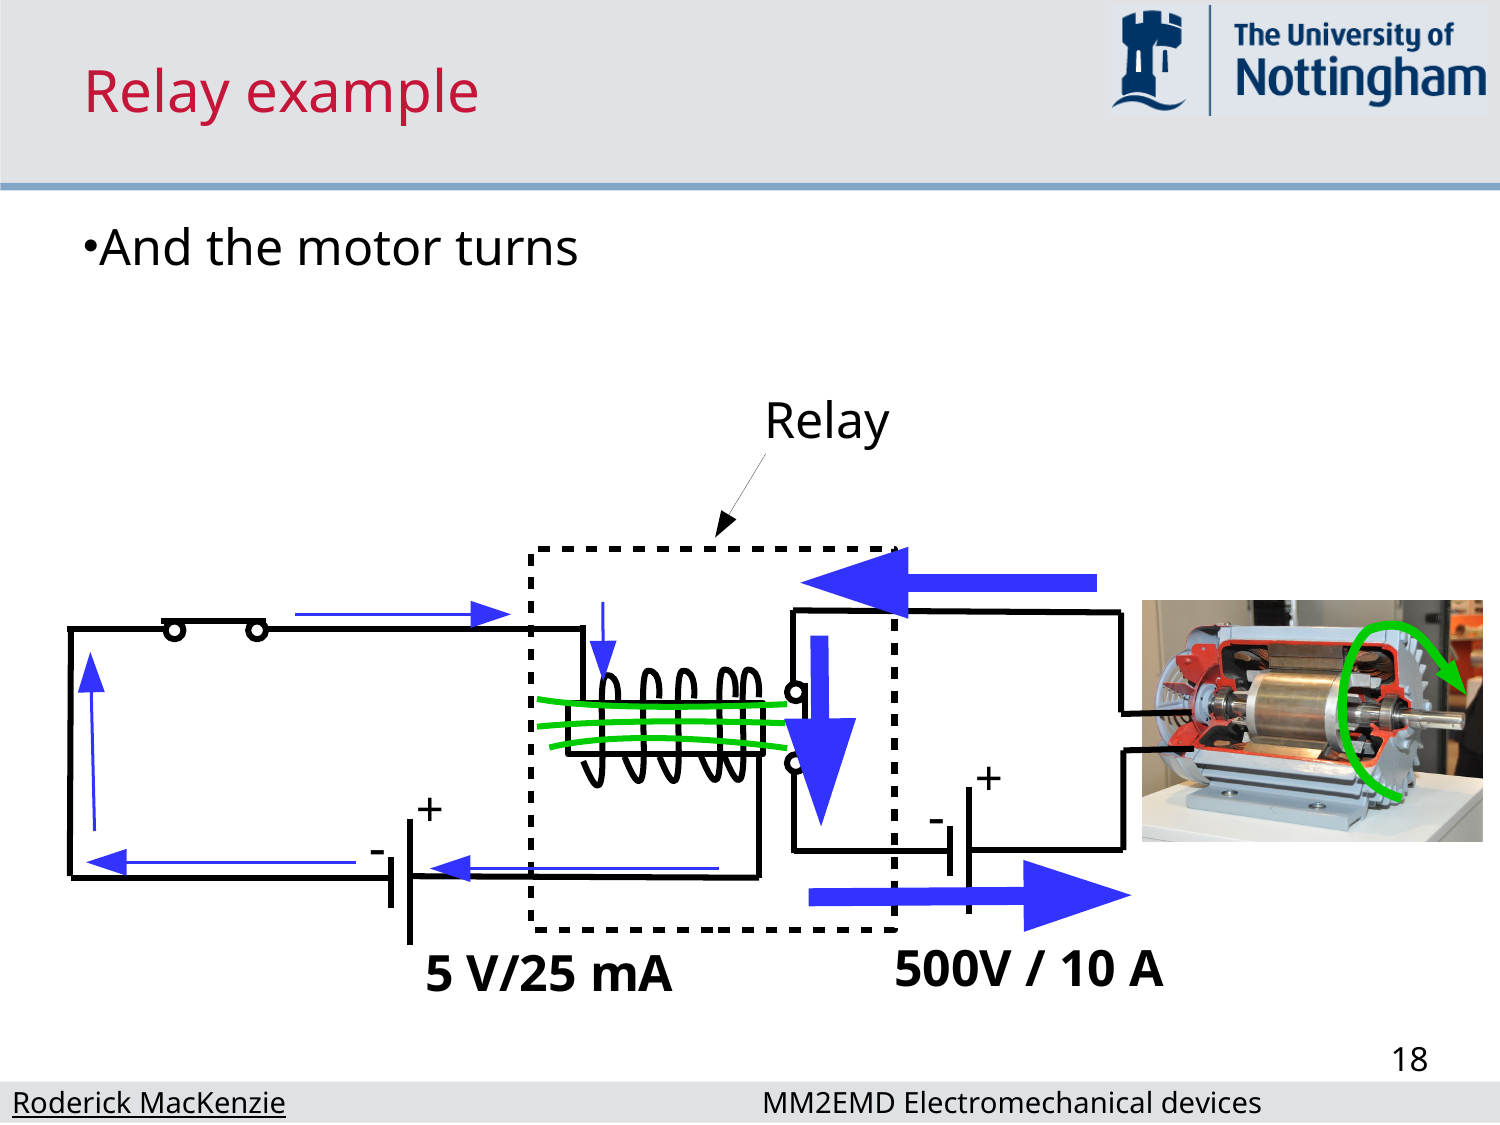

# Relay example
And the motor turns
Relay
+
+
-
-
500V / 10 A
5 V/25 mA